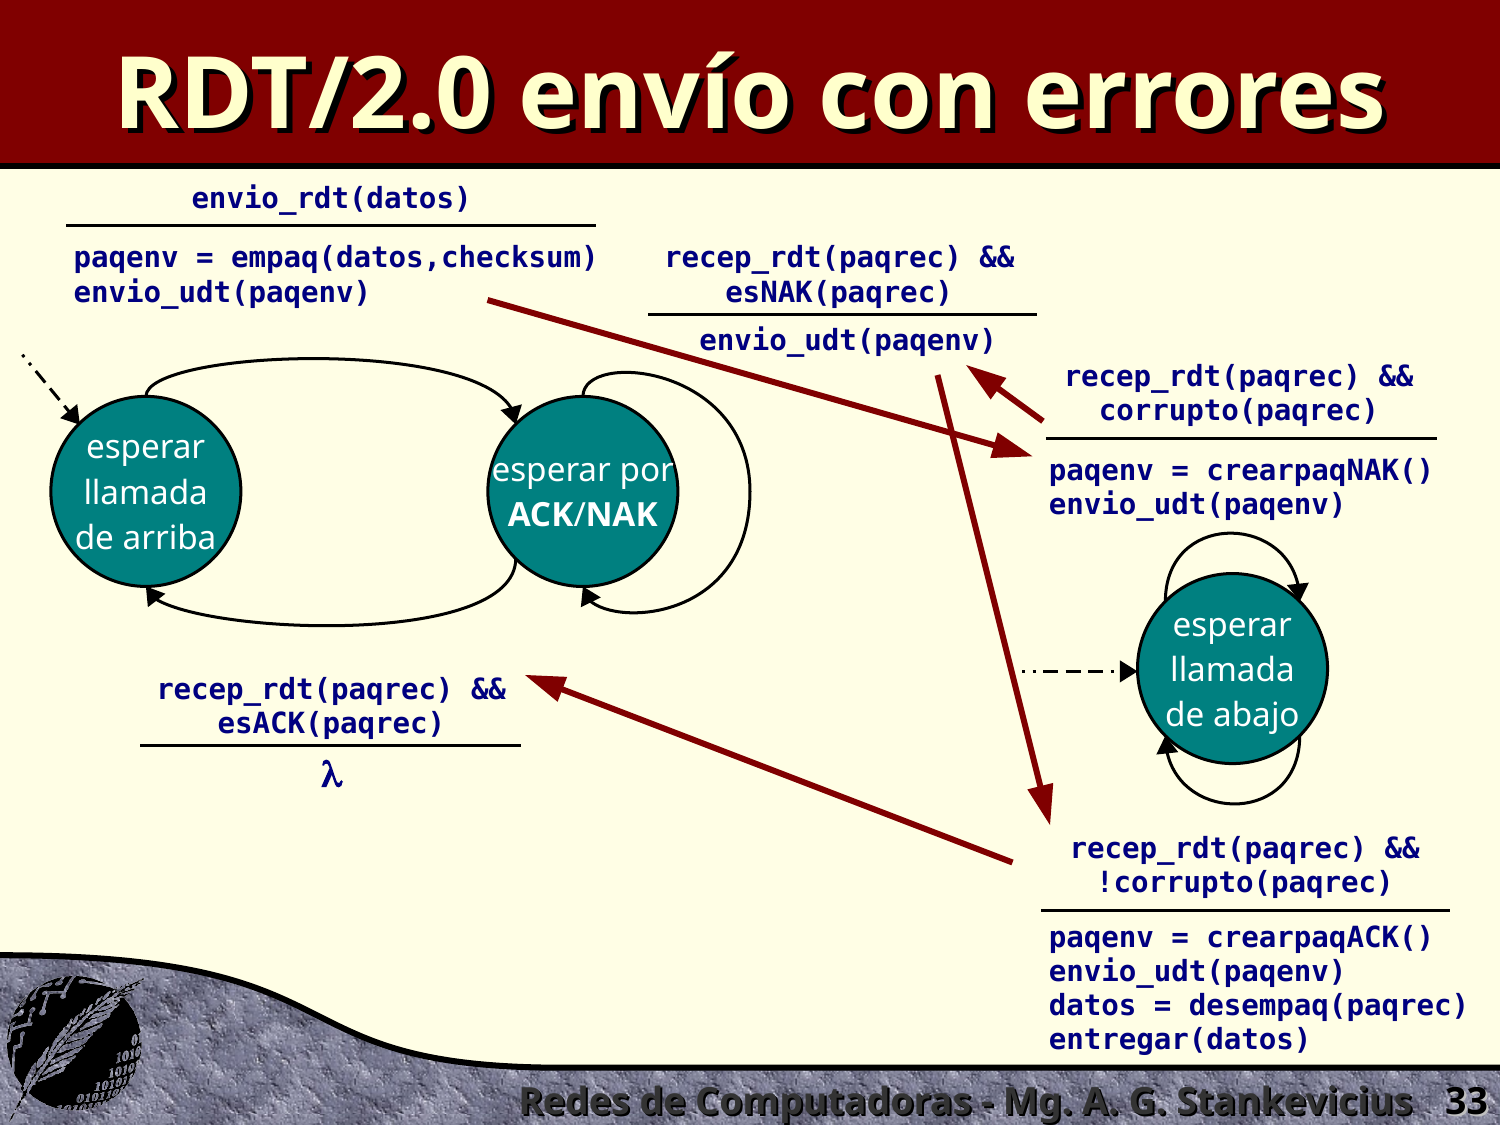

# RDT/2.0 envío con errores
envio_rdt(datos)
paqenv = empaq(datos,checksum)
envio_udt(paqenv)
recep_rdt(paqrec) &&
esNAK(paqrec)
envio_udt(paqenv)
recep_rdt(paqrec) &&
corrupto(paqrec)
esperar
llamada
de arriba
esperar por
ACK/NAK
paqenv = crearpaqNAK()
envio_udt(paqenv)
esperar
llamada
de abajo
recep_rdt(paqrec) &&
esACK(paqrec)

recep_rdt(paqrec) &&
!corrupto(paqrec)
paqenv = crearpaqACK()
envio_udt(paqenv)
datos = desempaq(paqrec)
entregar(datos)
33